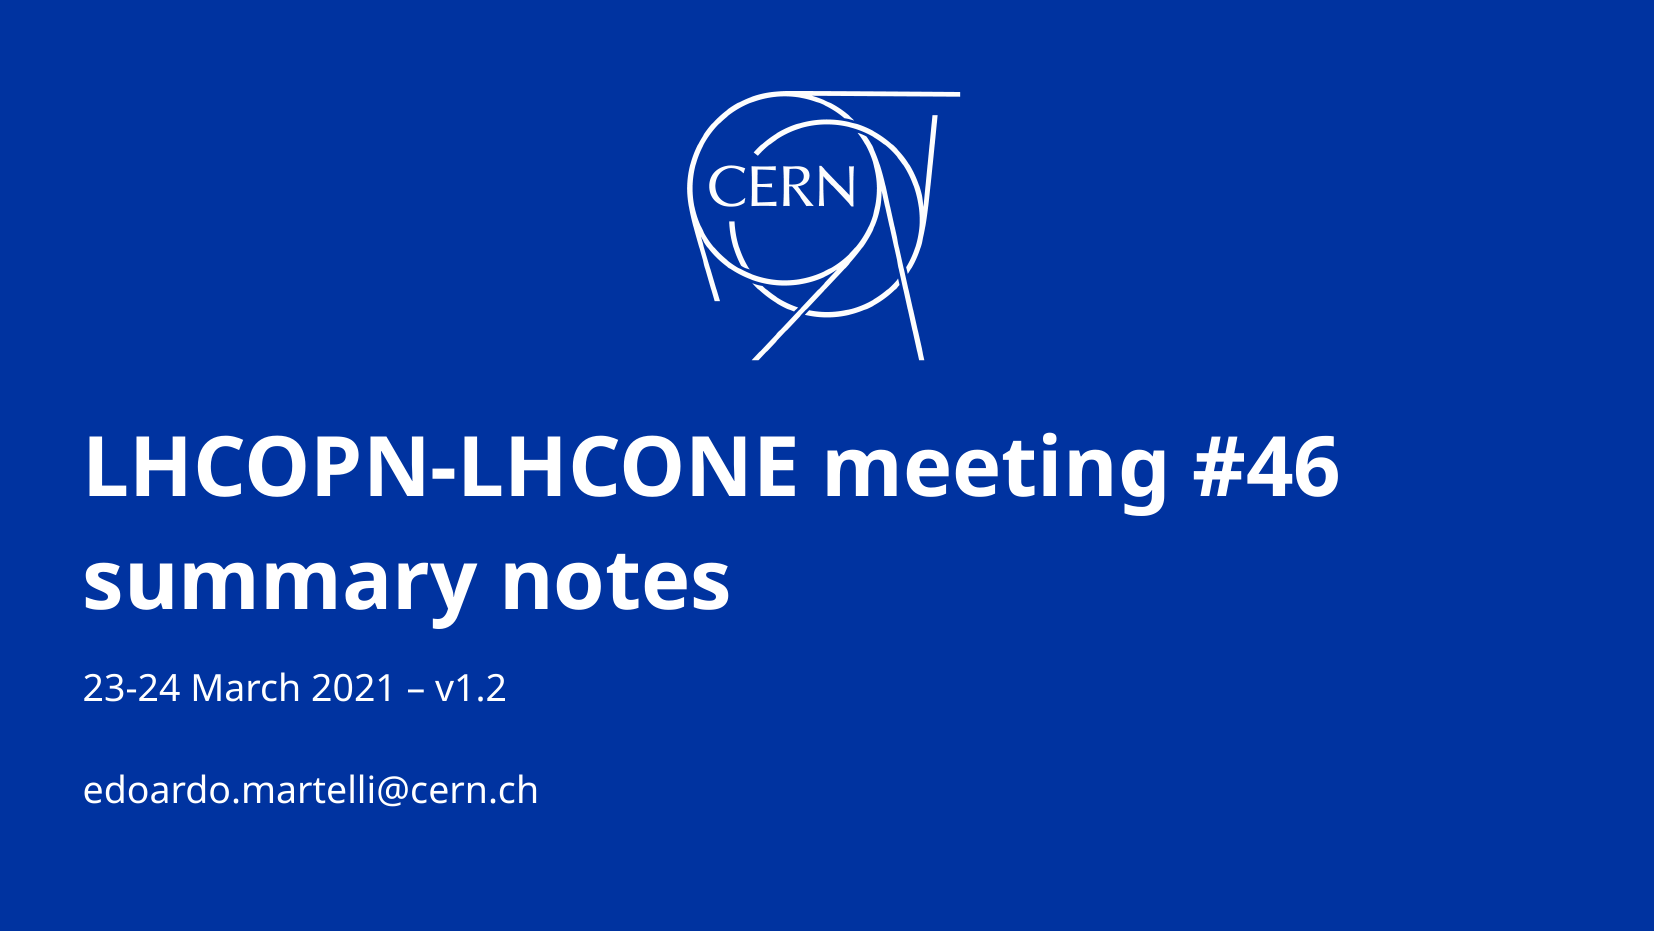

# LHCOPN-LHCONE meeting #46 summary notes
23-24 March 2021 – v1.2
edoardo.martelli@cern.ch